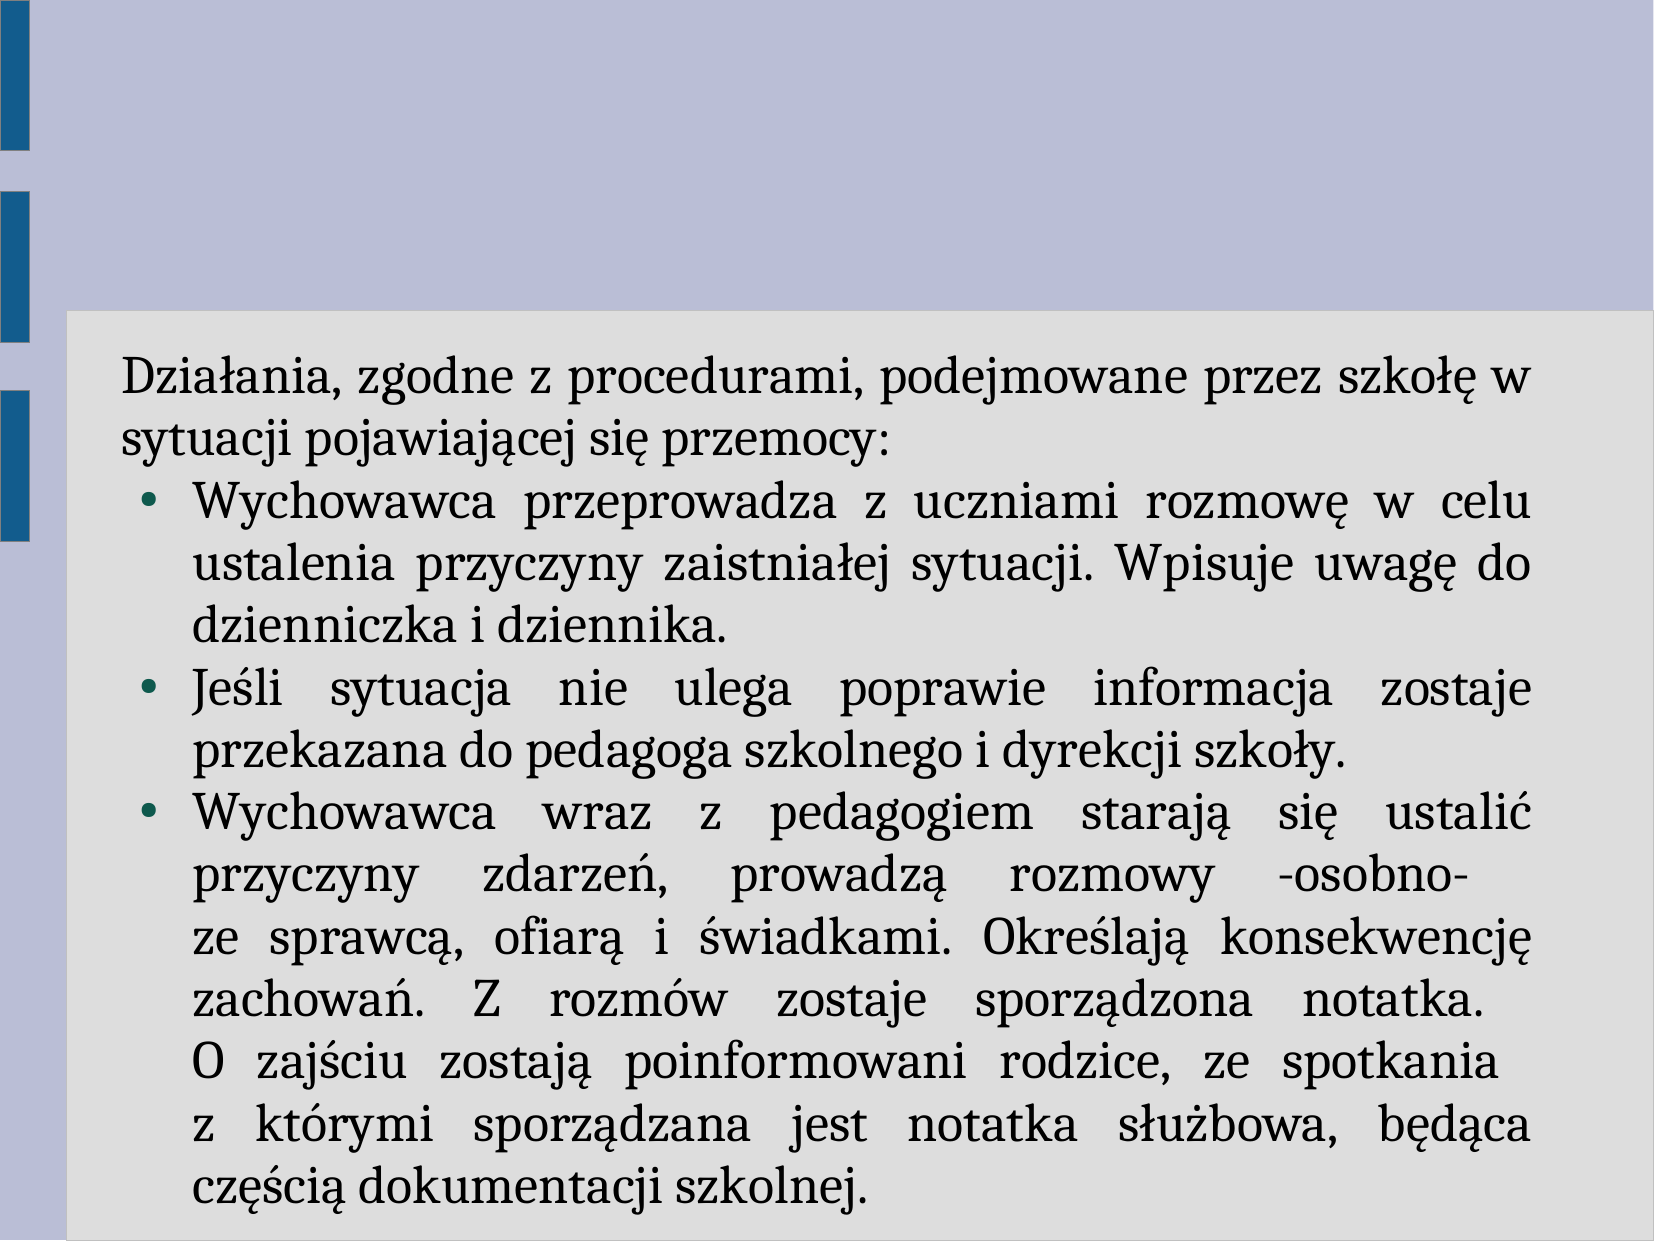

#
Działania, zgodne z procedurami, podejmowane przez szkołę w sytuacji pojawiającej się przemocy:
Wychowawca przeprowadza z uczniami rozmowę w celu ustalenia przyczyny zaistniałej sytuacji. Wpisuje uwagę do dzienniczka i dziennika.
Jeśli sytuacja nie ulega poprawie informacja zostaje przekazana do pedagoga szkolnego i dyrekcji szkoły.
Wychowawca wraz z pedagogiem starają się ustalić przyczyny zdarzeń, prowadzą rozmowy -osobno-
ze sprawcą, ofiarą i świadkami. Określają konsekwencję zachowań. Z rozmów zostaje sporządzona notatka.
O zajściu zostają poinformowani rodzice, ze spotkania
z którymi sporządzana jest notatka służbowa, będąca częścią dokumentacji szkolnej.